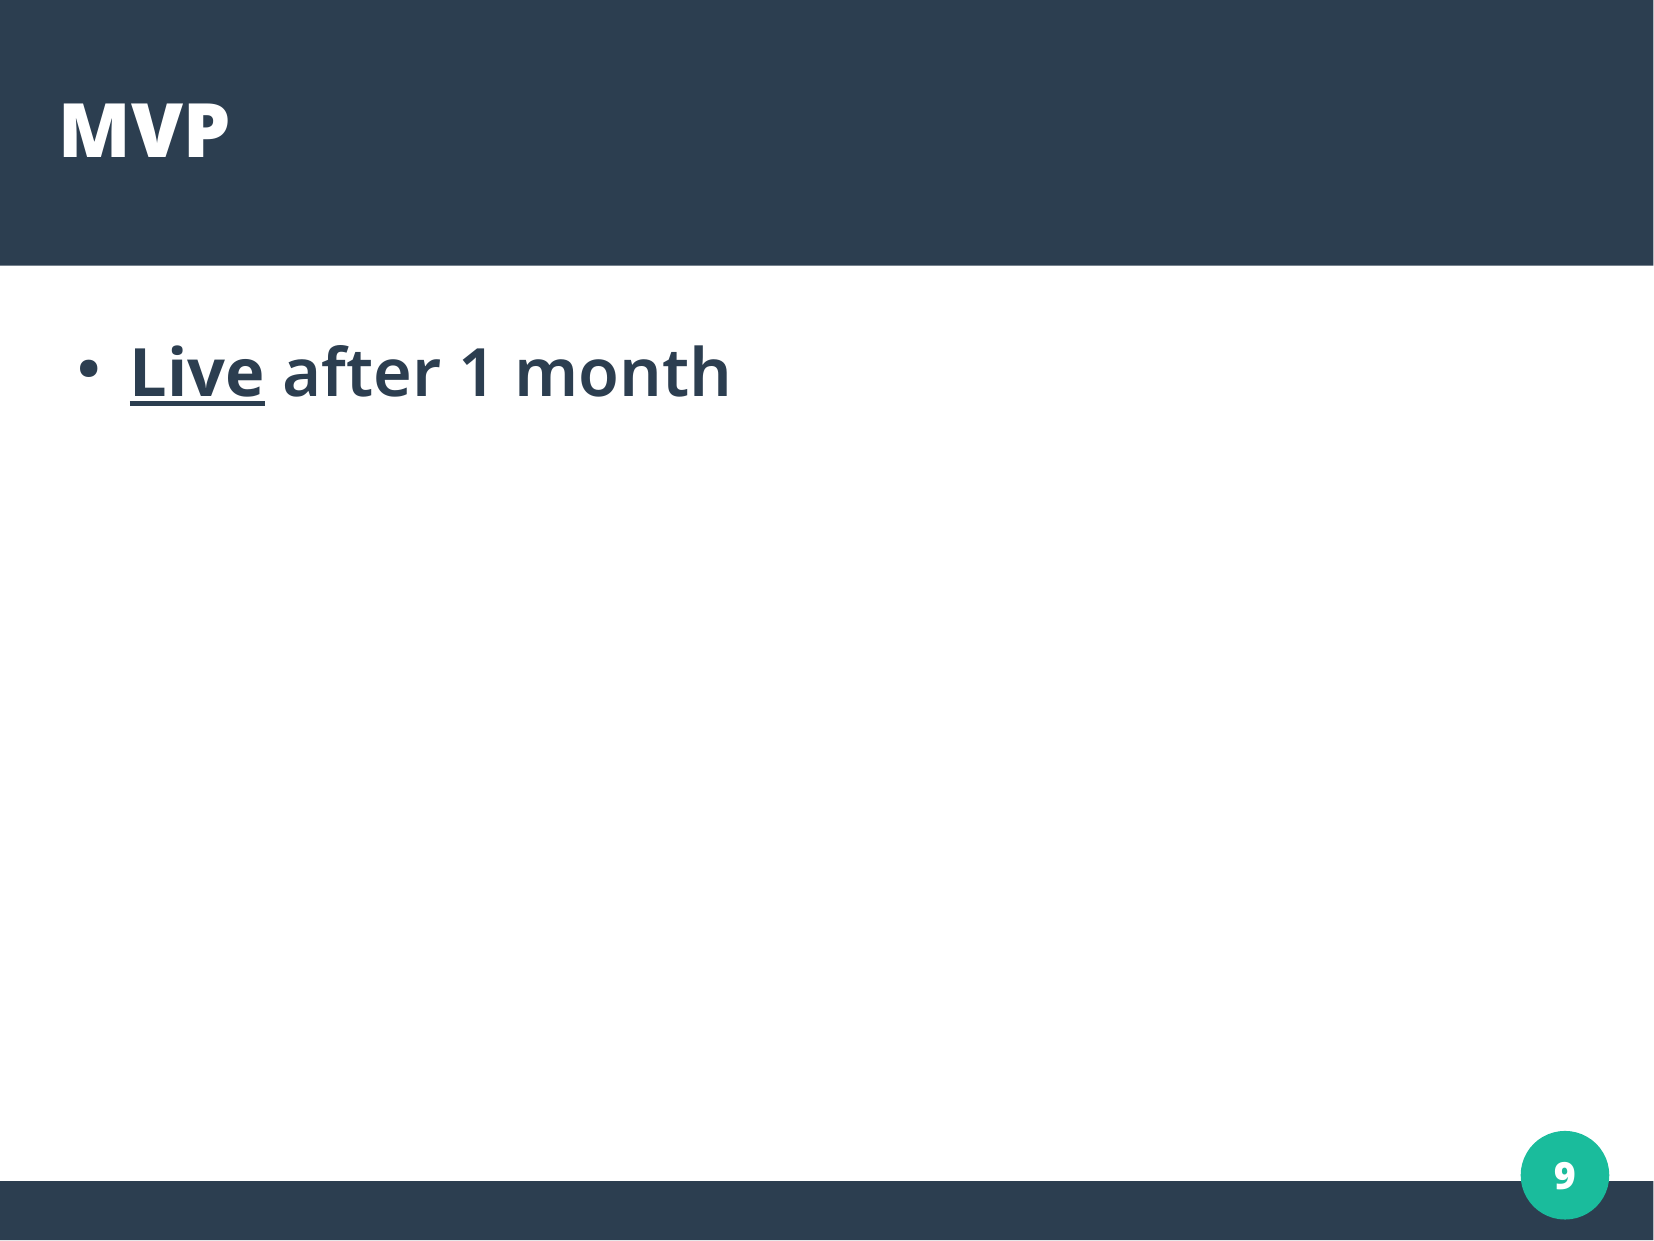

# MVP
Live after 1 month
9